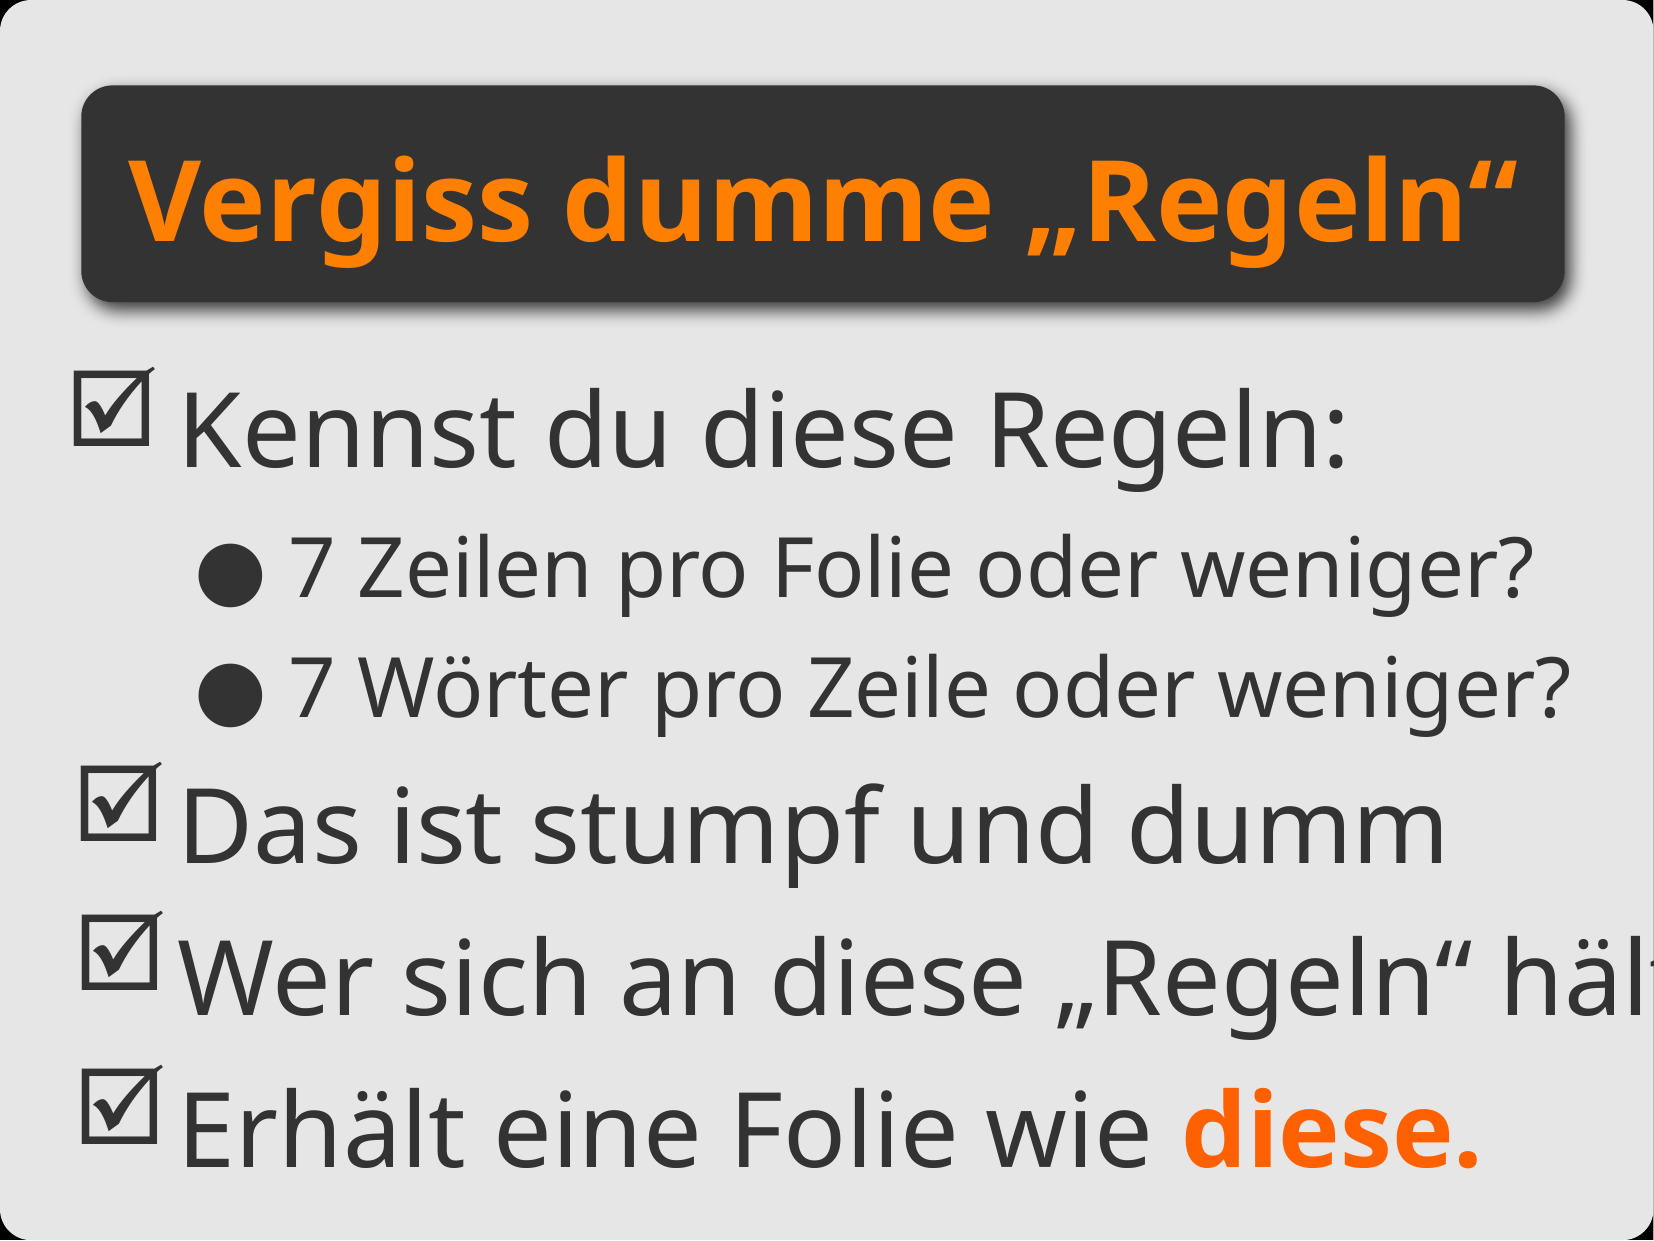

Vergiss dumme „Regeln“
 Kennst du diese Regeln:

● 7 Zeilen pro Folie oder weniger?
● 7 Wörter pro Zeile oder weniger?
 Das ist stumpf und dumm

 Wer sich an diese „Regeln“ hält

 Erhält eine Folie wie diese.
